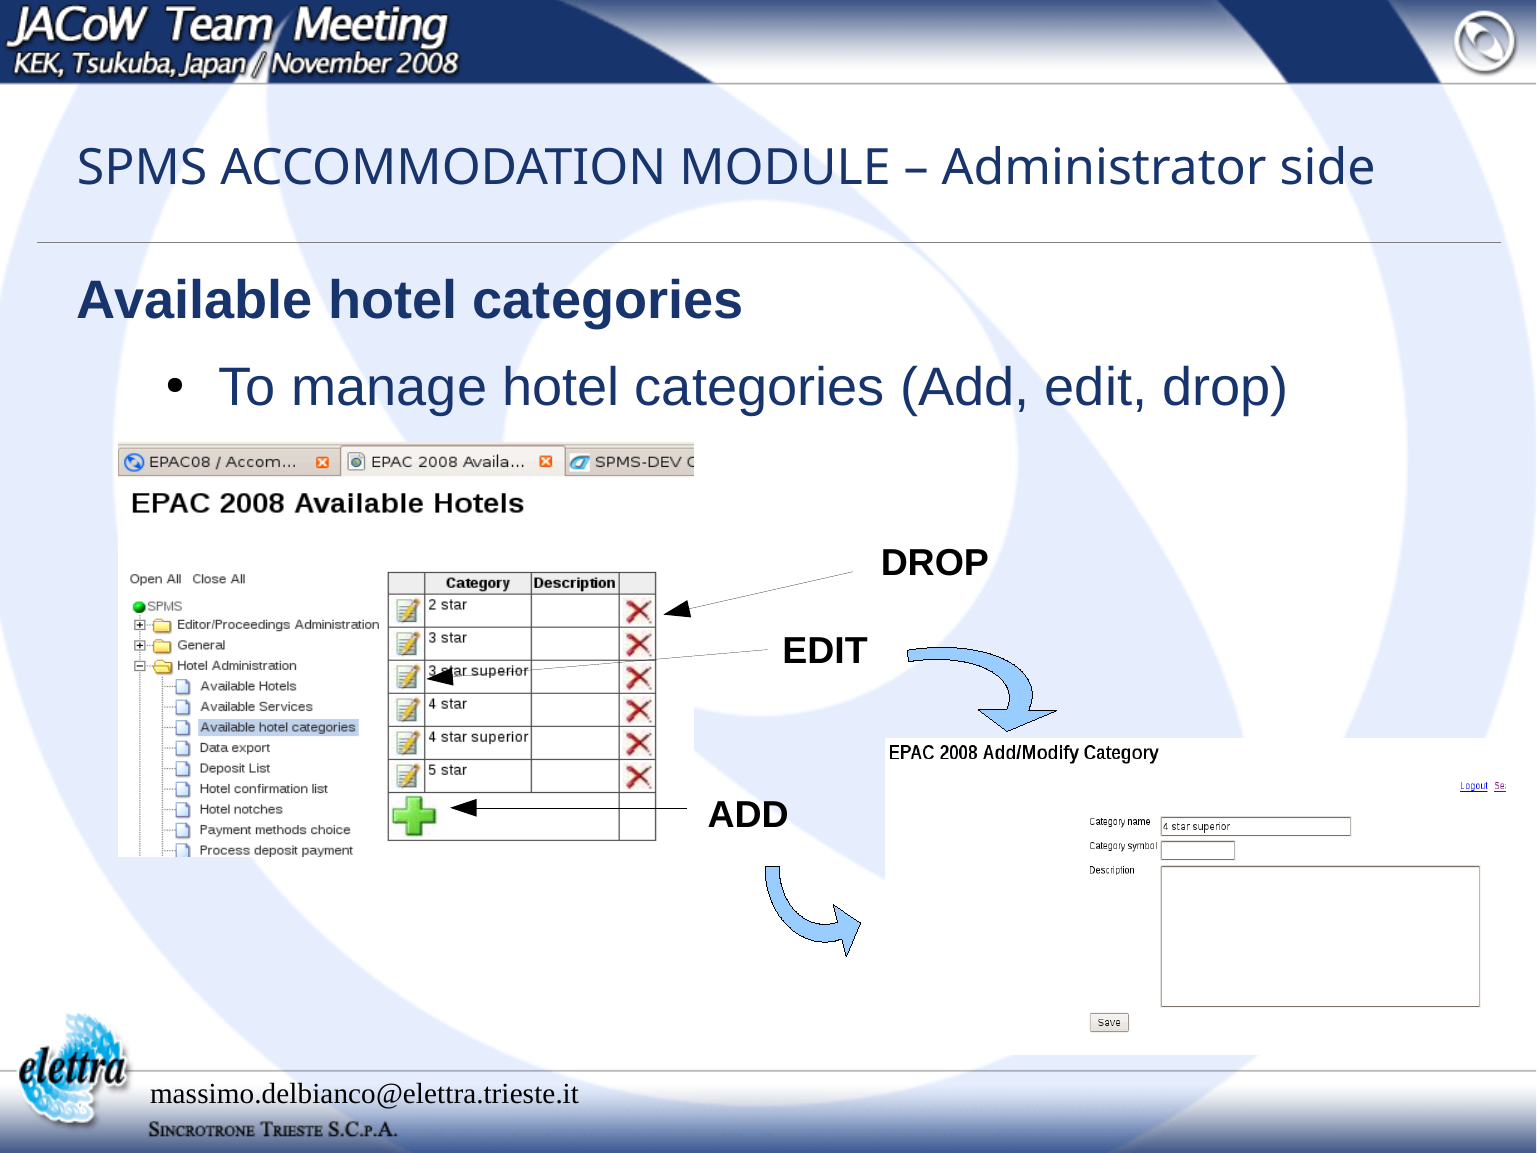

# SPMS ACCOMMODATION MODULE – Administrator side
Available hotel categories
To manage hotel categories (Add, edit, drop)
DROP
EDIT
ADD